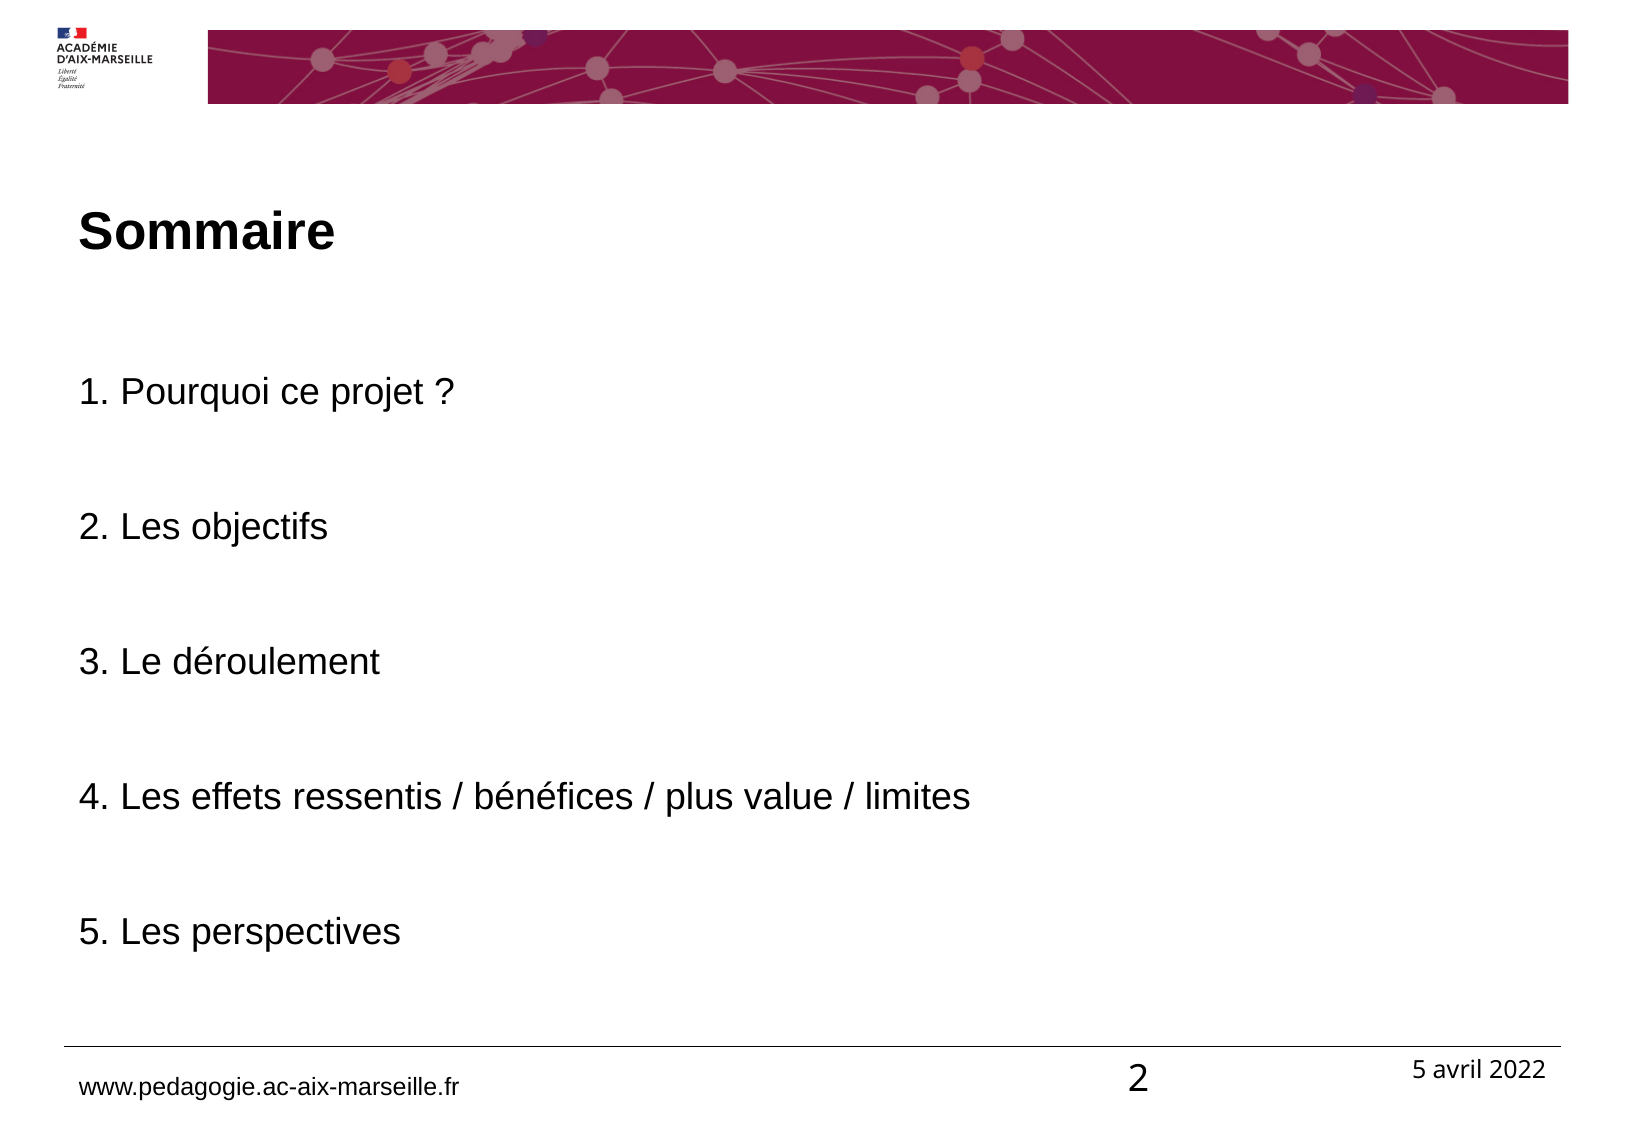

# Sommaire
1. Pourquoi ce projet ?
2. Les objectifs
3. Le déroulement
4. Les effets ressentis / bénéfices / plus value / limites
5. Les perspectives
www.pedagogie.ac-aix-marseille.fr
5 avril 2022